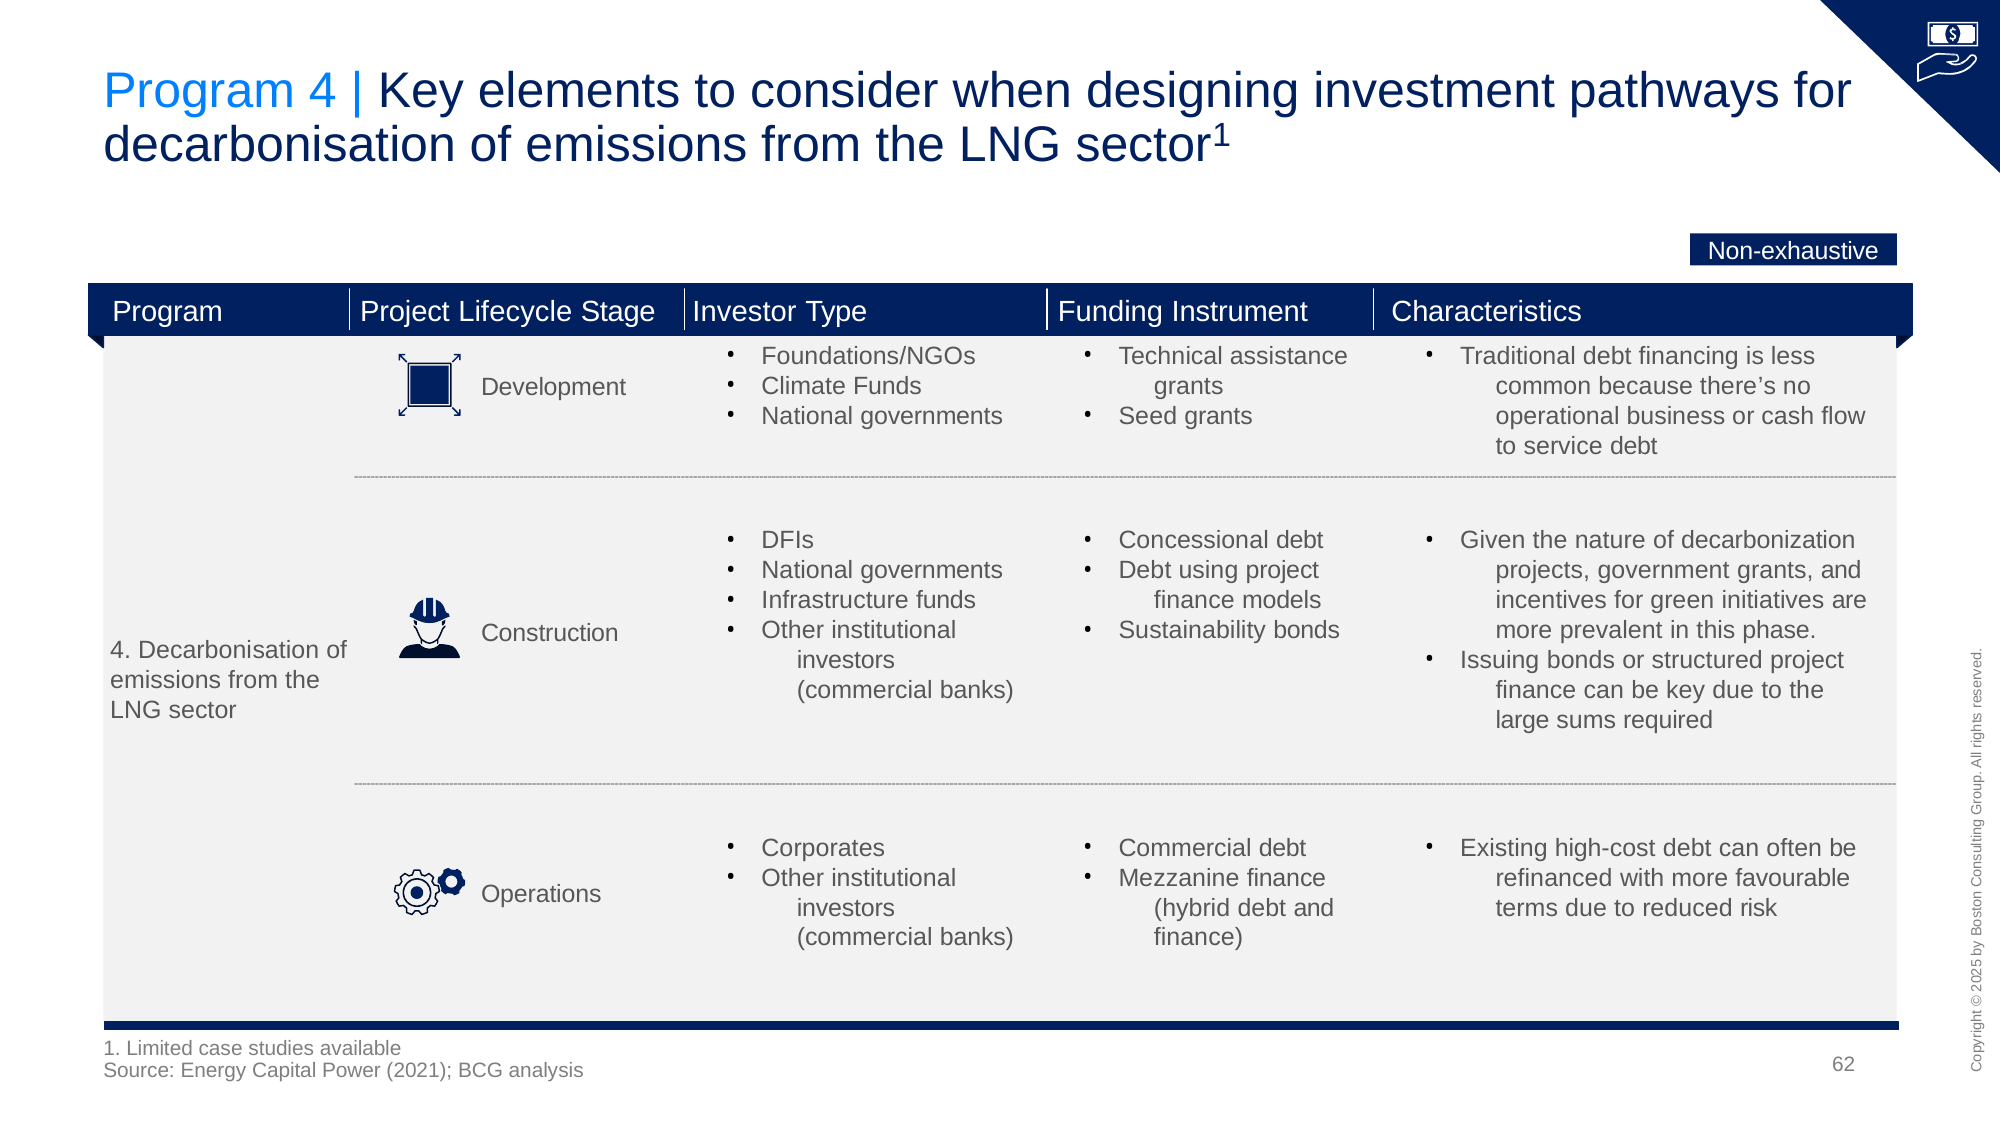

# Program 4 | Key elements to consider when designing investment pathways for decarbonisation of emissions from the LNG sector1
Non-exhaustive
Program
Project Lifecycle Stage
Investor Type
Funding Instrument
Characteristics
Foundations/NGOs
Climate Funds
National governments
Technical assistance grants
Seed grants
Traditional debt financing is less common because there’s no operational business or cash flow to service debt
Development
DFIs
National governments
Infrastructure funds
Other institutional investors (commercial banks)
Concessional debt
Debt using project finance models
Sustainability bonds
Given the nature of decarbonization projects, government grants, and incentives for green initiatives are more prevalent in this phase.
Issuing bonds or structured project finance can be key due to the large sums required
Construction
4. Decarbonisation of emissions from the LNG sector
Corporates
Other institutional investors (commercial banks)
Commercial debt
Mezzanine finance (hybrid debt and finance)
Existing high-cost debt can often be refinanced with more favourable terms due to reduced risk
Operations
1. Limited case studies available
Source: Energy Capital Power (2021); BCG analysis